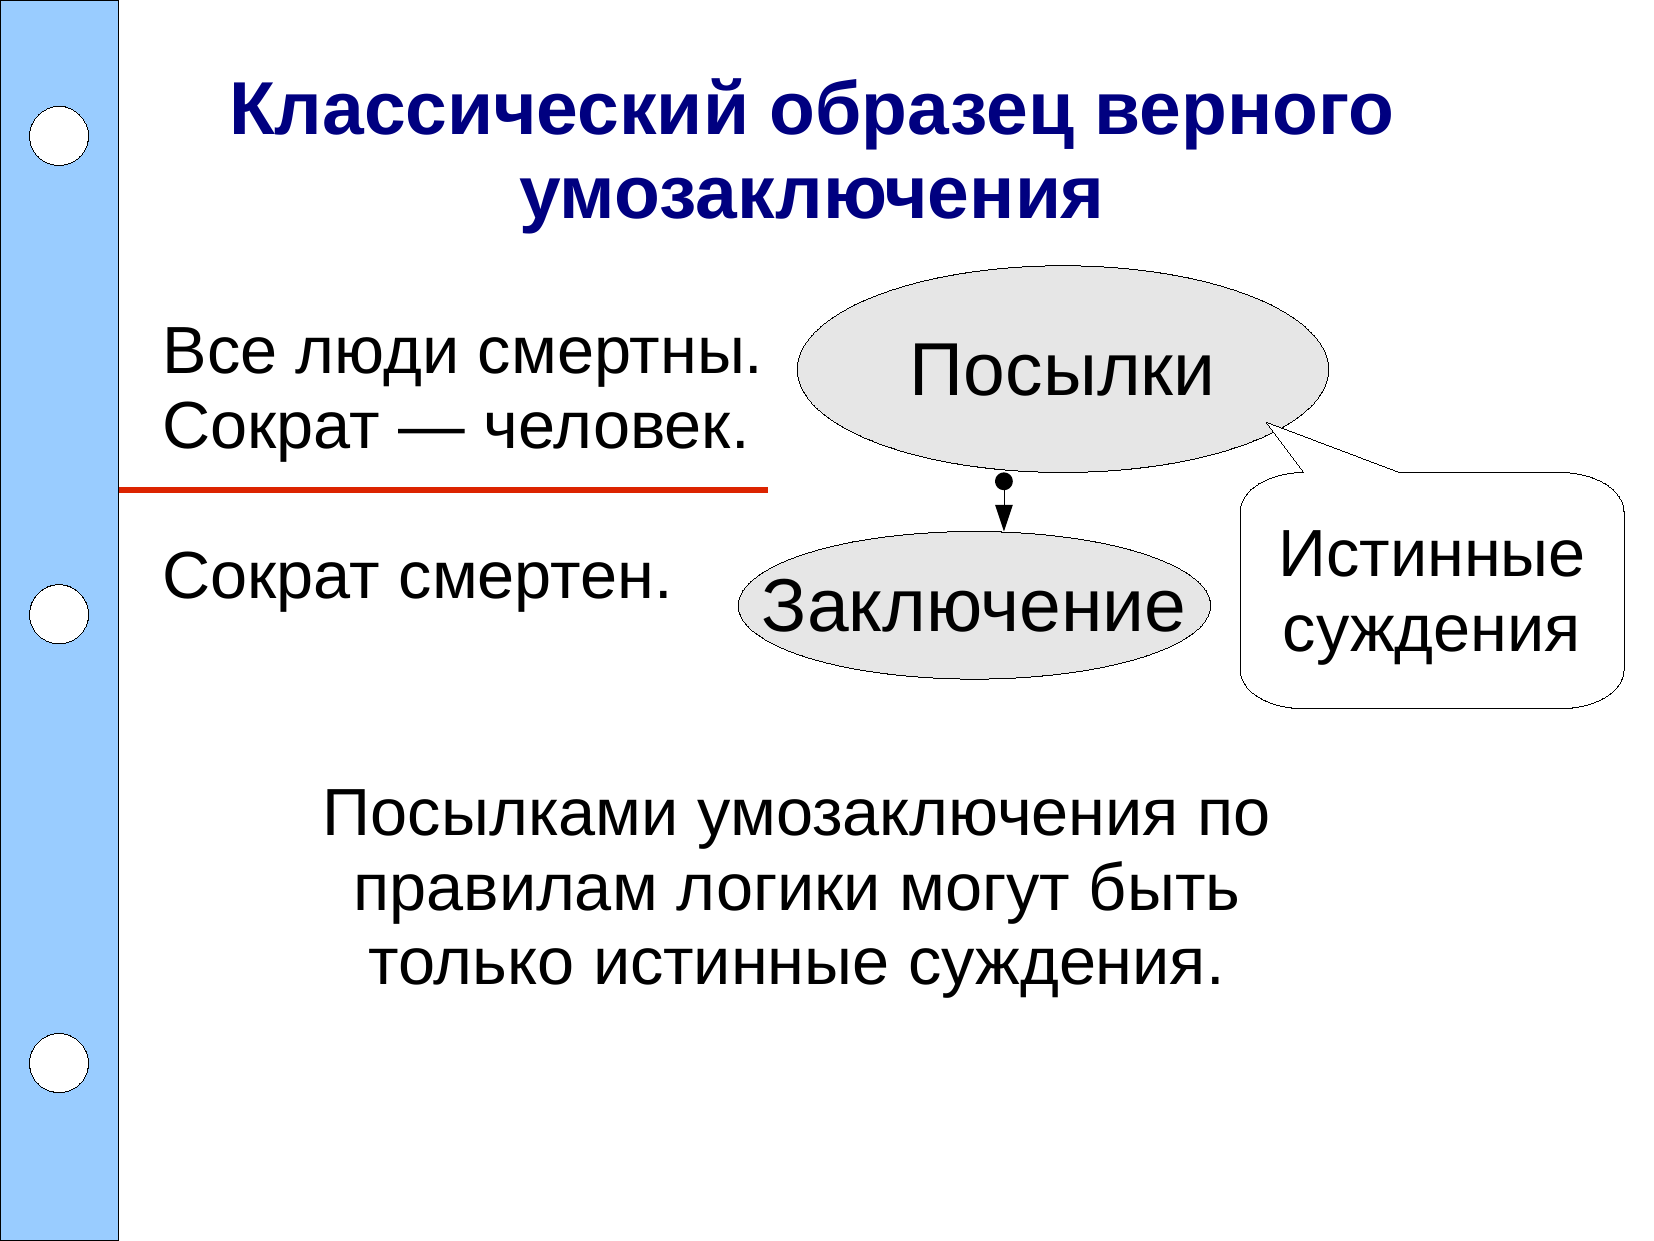

Классический образец верного умозаключения
Посылки
Все люди смертны.
Сократ — человек.
Сократ смертен.
Истинные суждения
Заключение
Посылками умозаключения по правилам логики могут быть только истинные суждения.